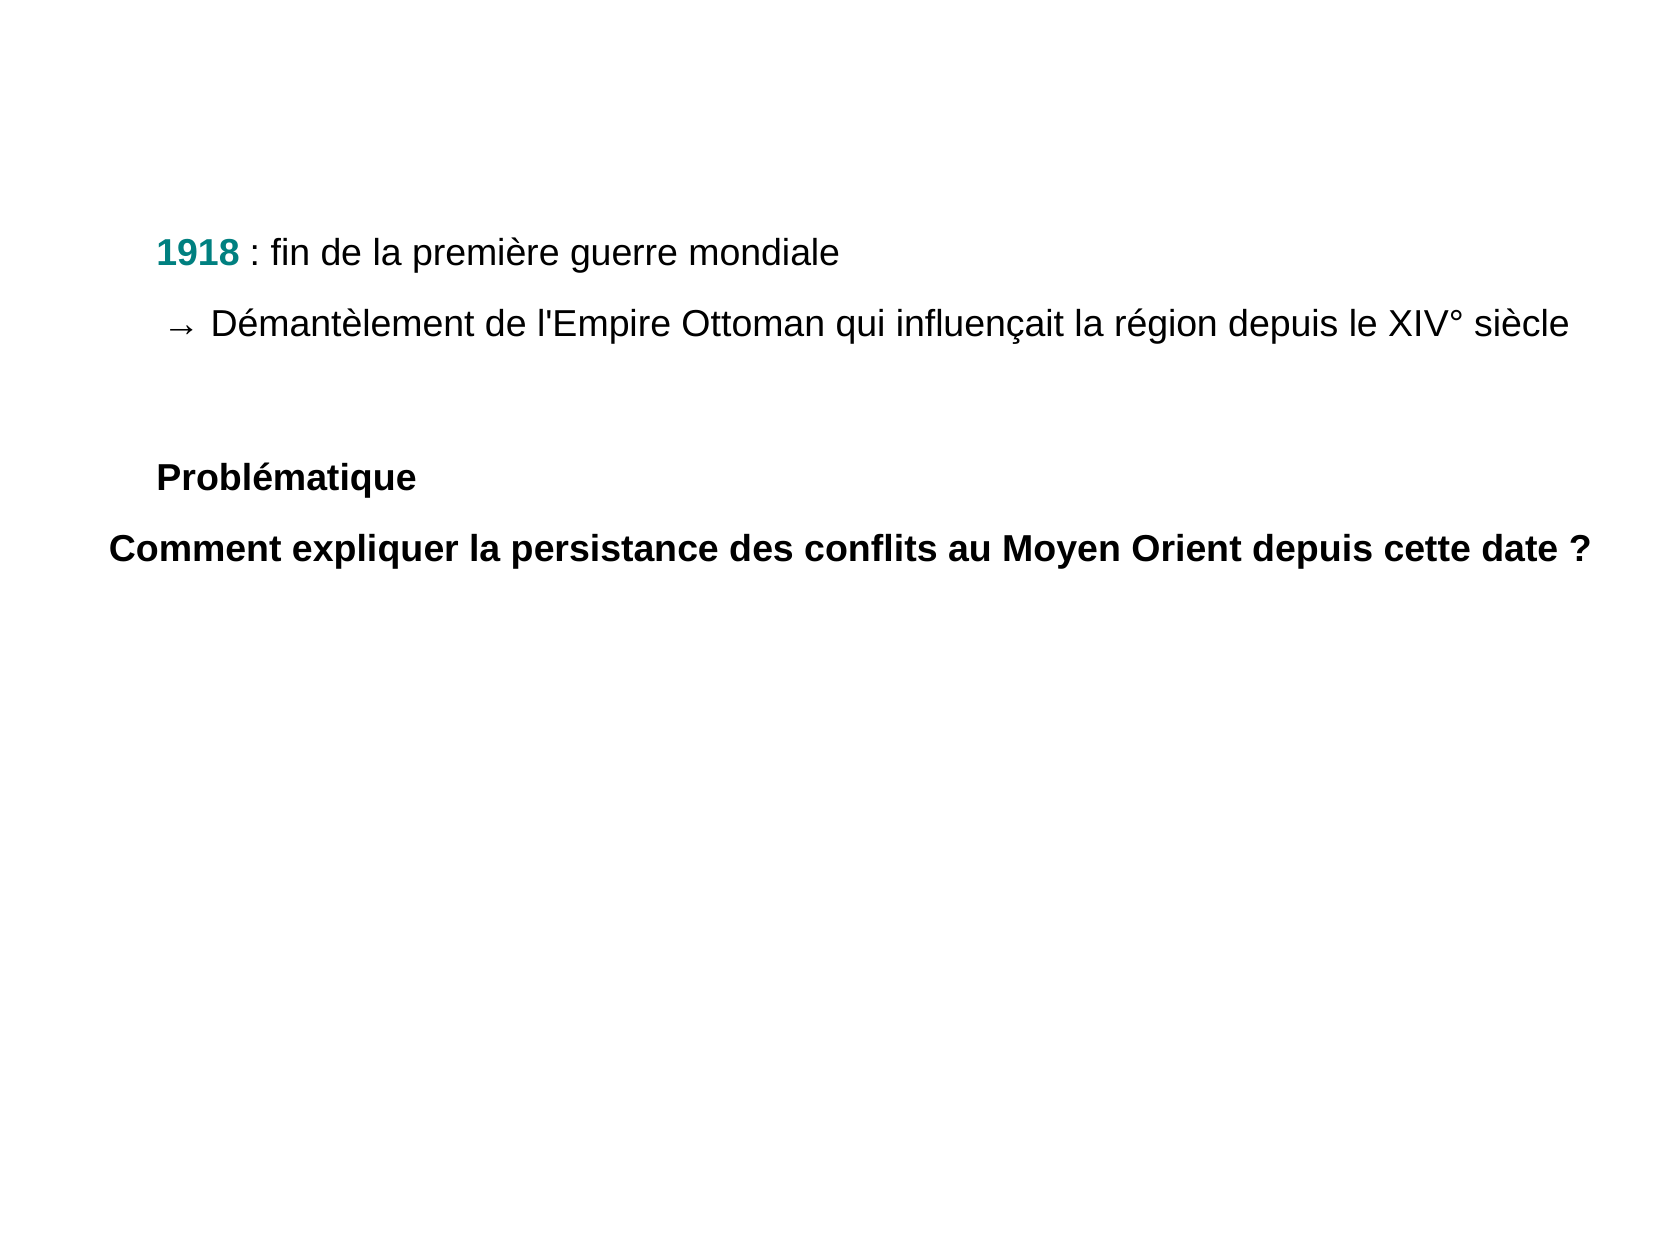

1918 : fin de la première guerre mondiale
→ Démantèlement de l'Empire Ottoman qui influençait la région depuis le XIV° siècle
Problématique
Comment expliquer la persistance des conflits au Moyen Orient depuis cette date ?